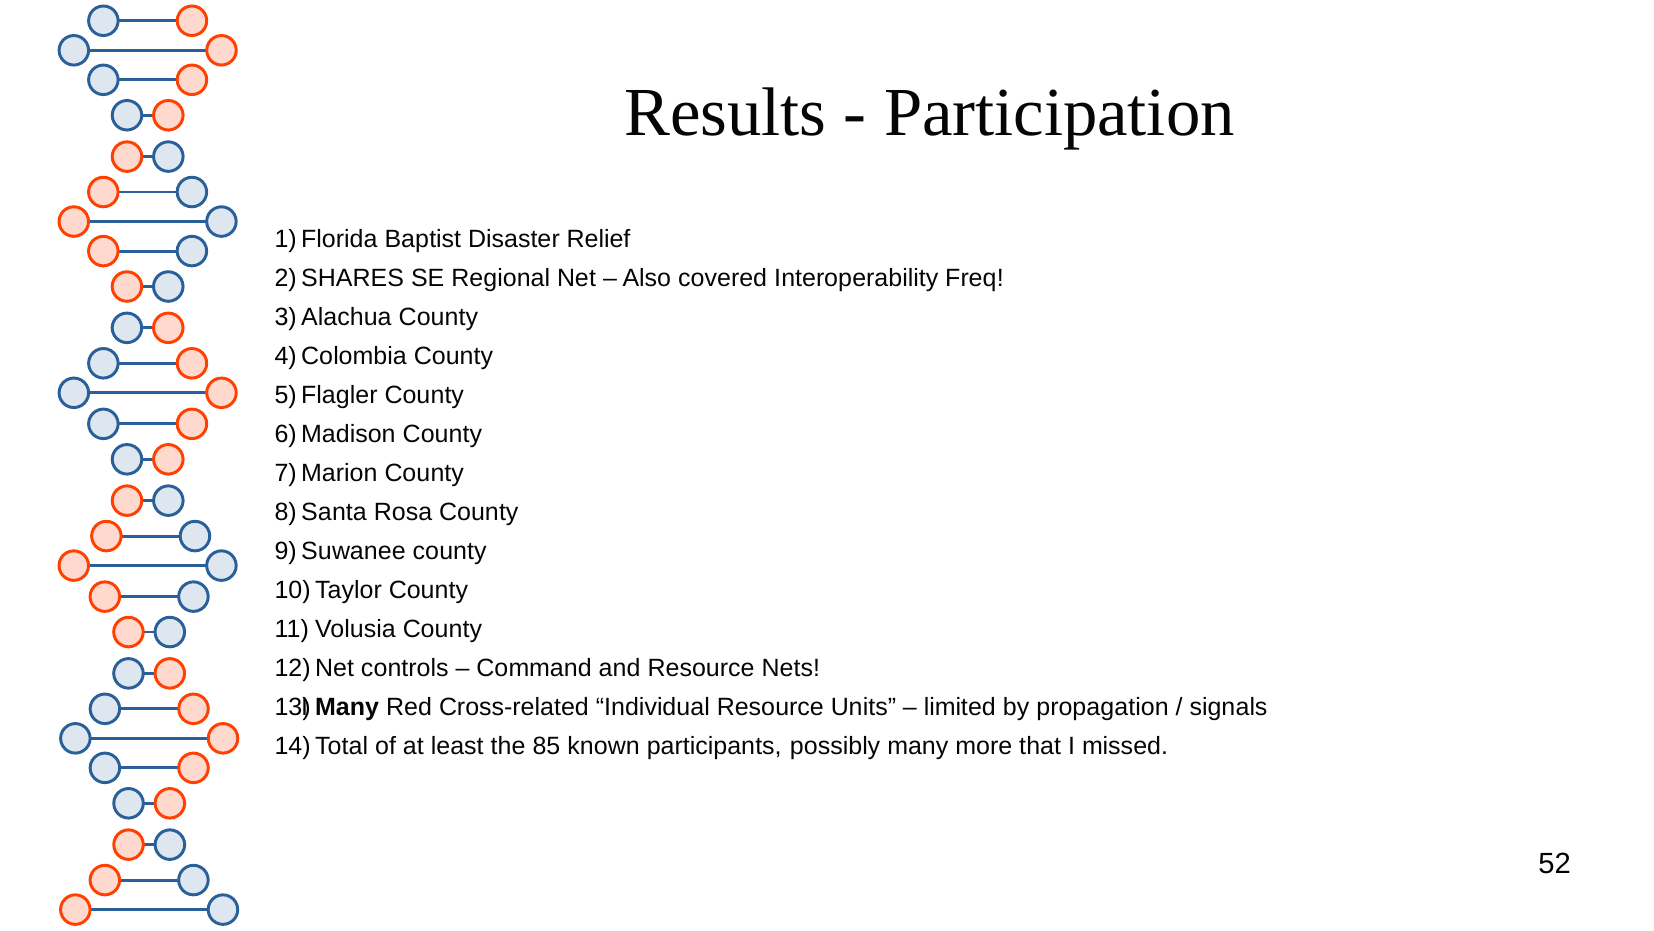

# Results - Participation
Florida Baptist Disaster Relief
SHARES SE Regional Net – Also covered Interoperability Freq!
Alachua County
Colombia County
Flagler County
Madison County
Marion County
Santa Rosa County
Suwanee county
 Taylor County
 Volusia County
 Net controls – Command and Resource Nets!
I Many Red Cross-related “Individual Resource Units” – limited by propagation / signals
 Total of at least the 85 known participants, possibly many more that I missed.
52